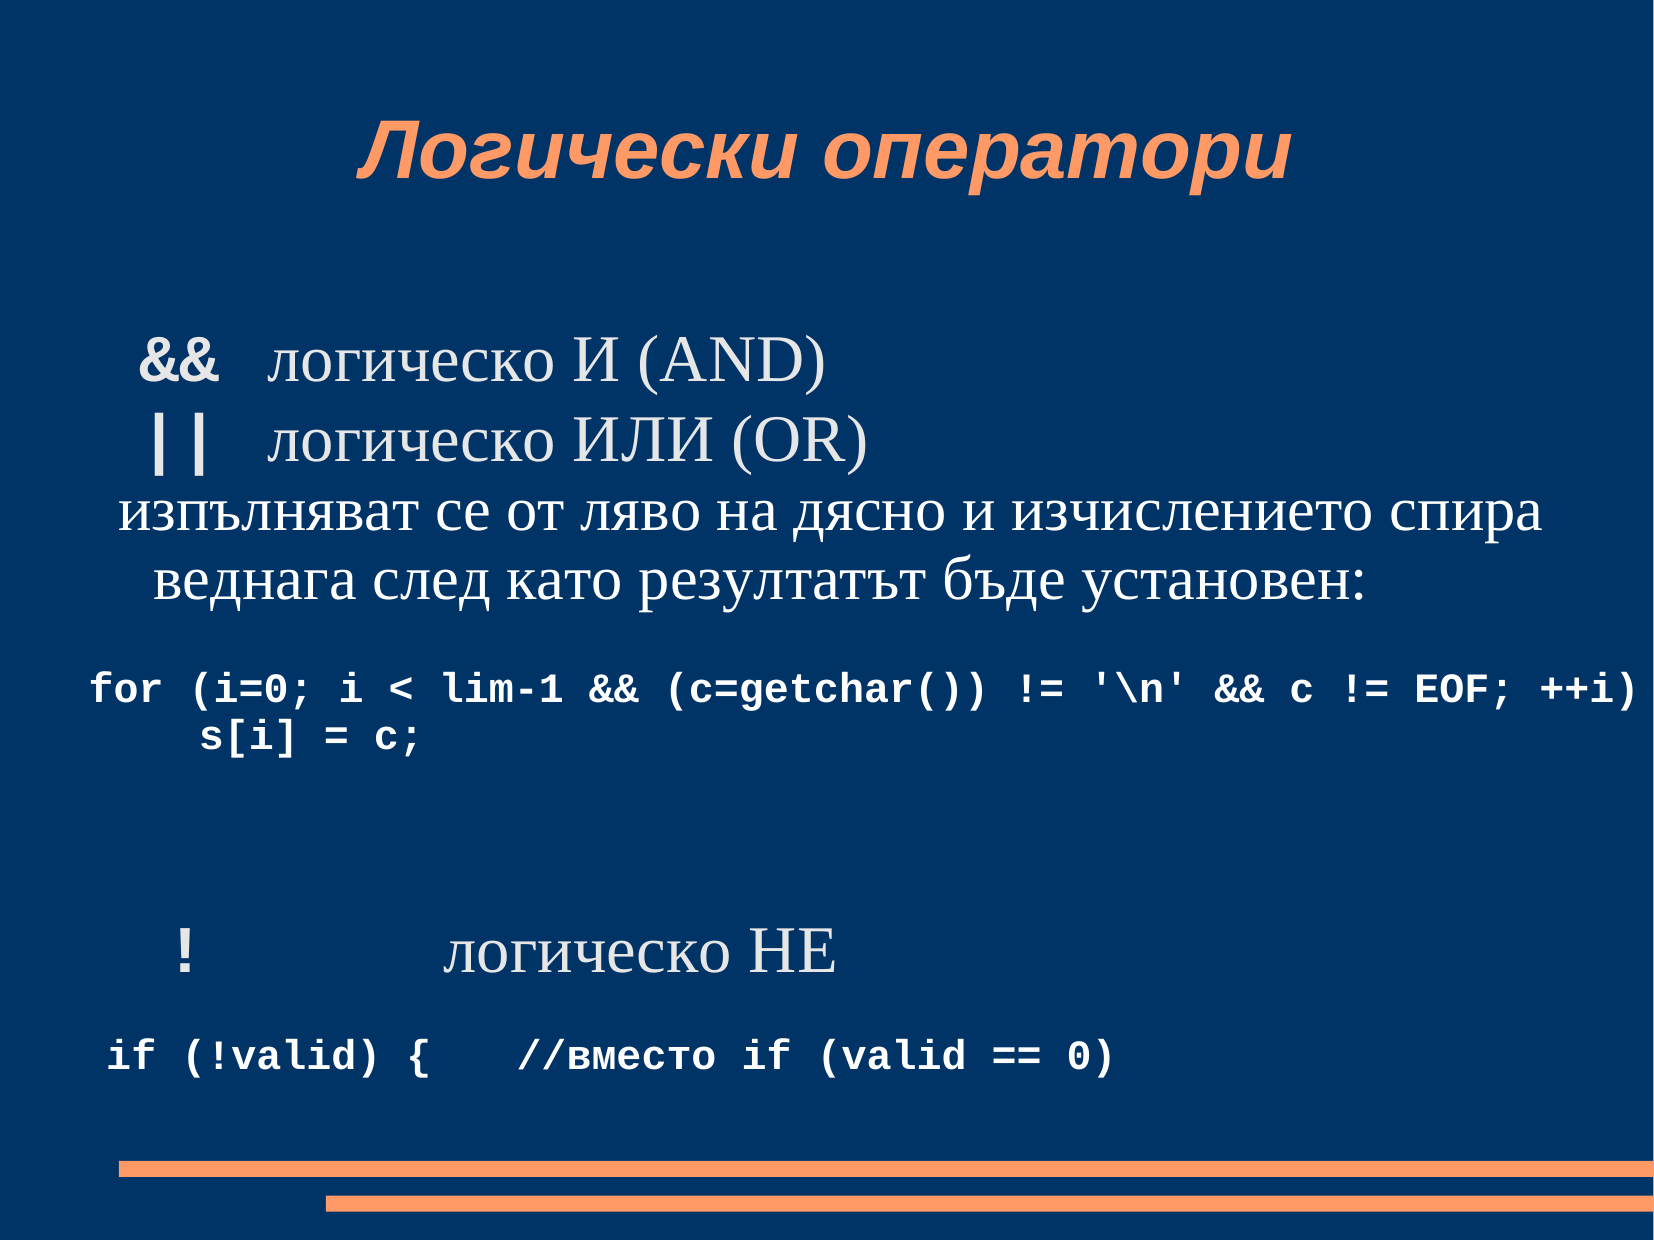

# Логически оператори
&&	логическо И (AND)
||	логическо ИЛИ (OR)
изпълняват се от ляво на дясно и изчислението спира веднага след като резултатът бъде установен:
for (i=0; i < lim-1 && (c=getchar()) != '\n' && c != EOF; ++i)
	s[i] = c;
!			логическо НЕ
if (!valid) {		//вместо if (valid == 0)